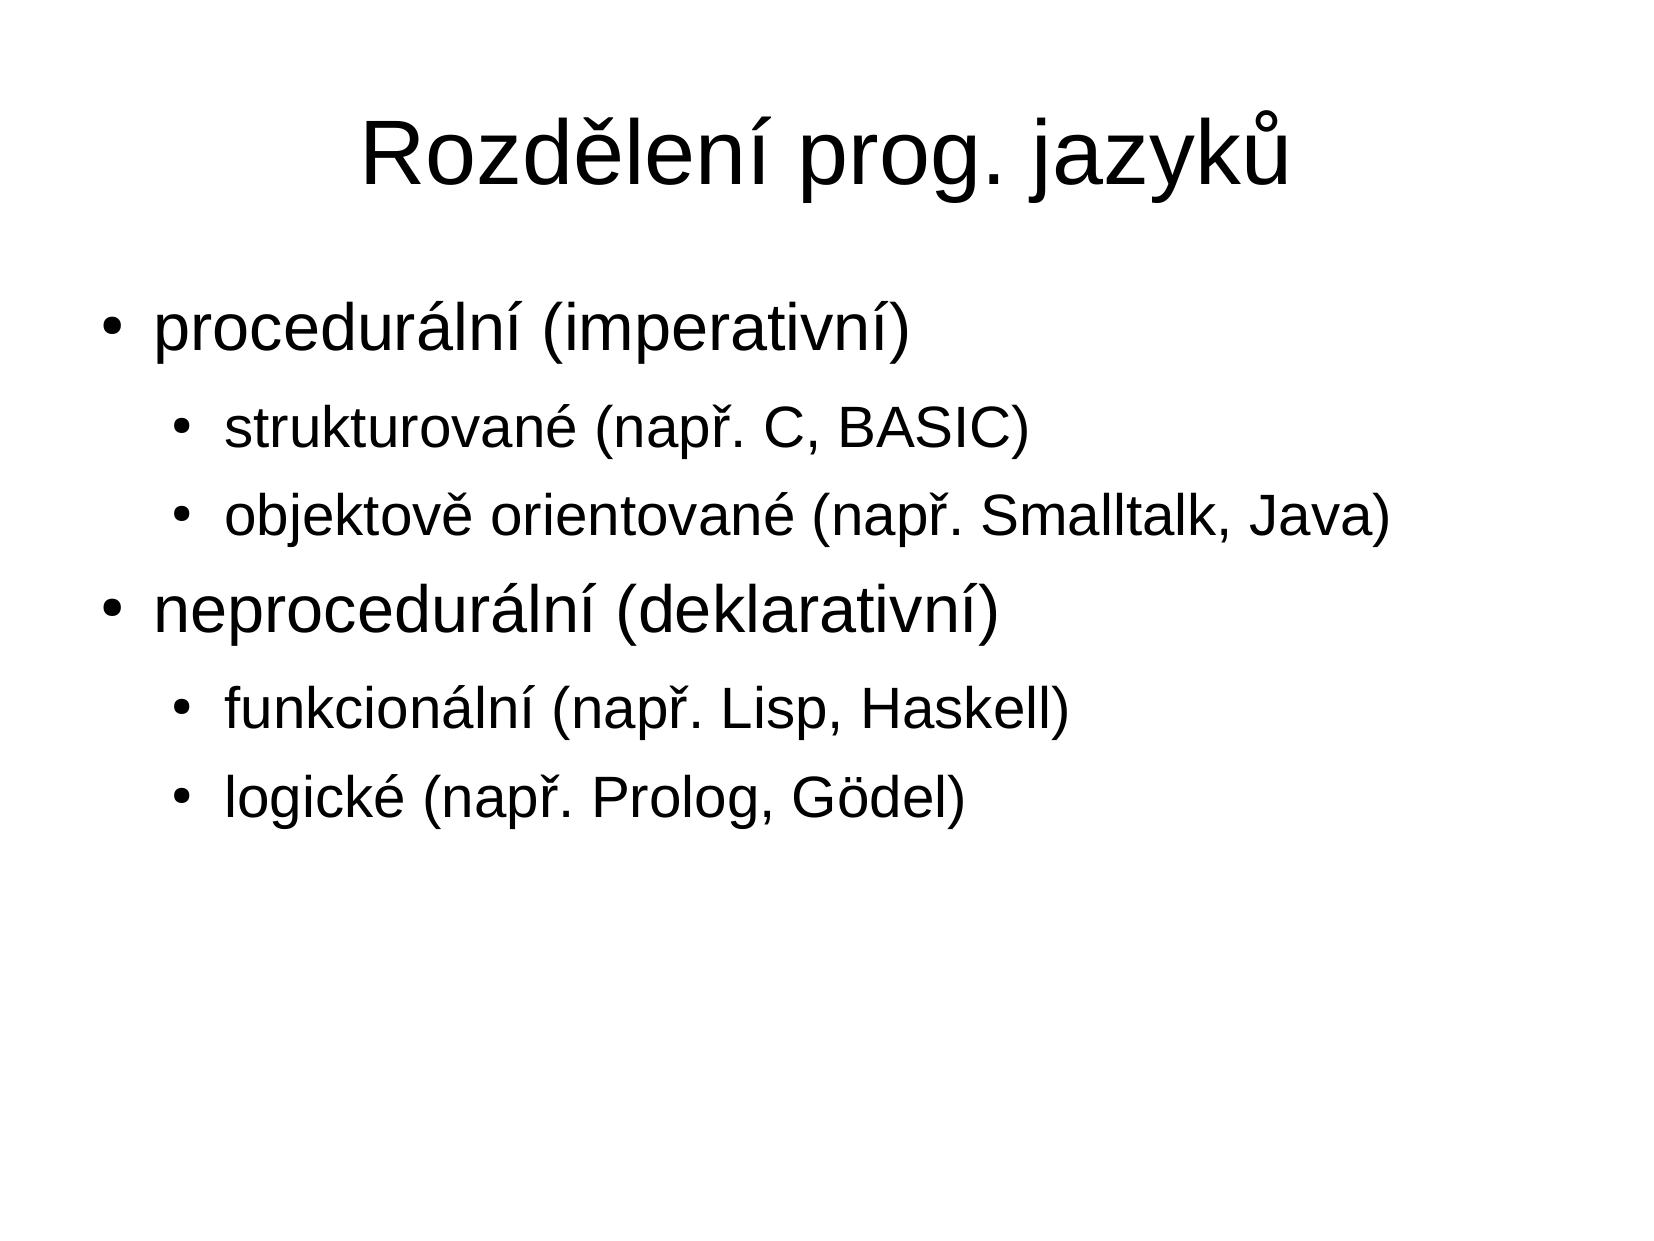

# Rozdělení prog. jazyků
procedurální (imperativní)
strukturované (např. C, BASIC)
objektově orientované (např. Smalltalk, Java)
neprocedurální (deklarativní)
funkcionální (např. Lisp, Haskell)
logické (např. Prolog, Gödel)